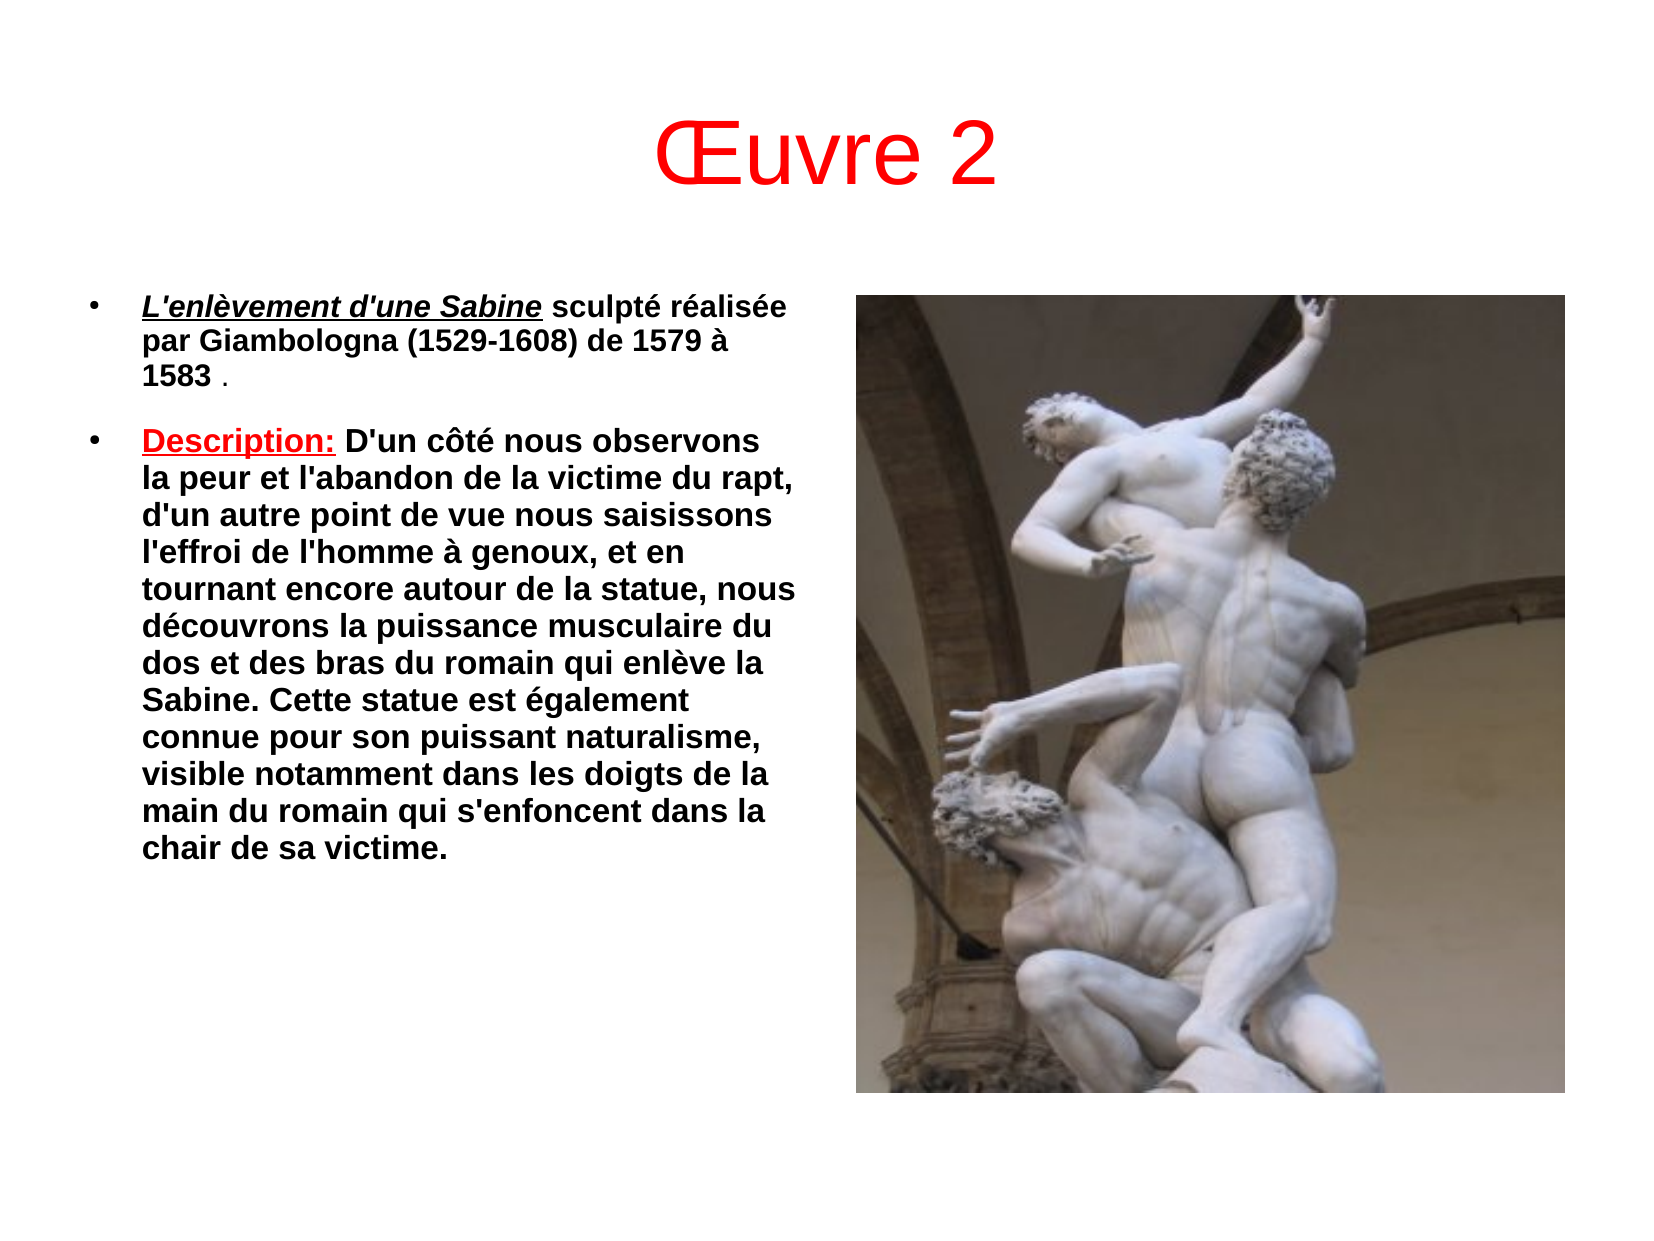

# Œuvre 2
L'enlèvement d'une Sabine sculpté réalisée par Giambologna (1529-1608) de 1579 à 1583 .
Description: D'un côté nous observons la peur et l'abandon de la victime du rapt, d'un autre point de vue nous saisissons l'effroi de l'homme à genoux, et en tournant encore autour de la statue, nous découvrons la puissance musculaire du dos et des bras du romain qui enlève la Sabine. Cette statue est également connue pour son puissant naturalisme, visible notamment dans les doigts de la main du romain qui s'enfoncent dans la chair de sa victime.